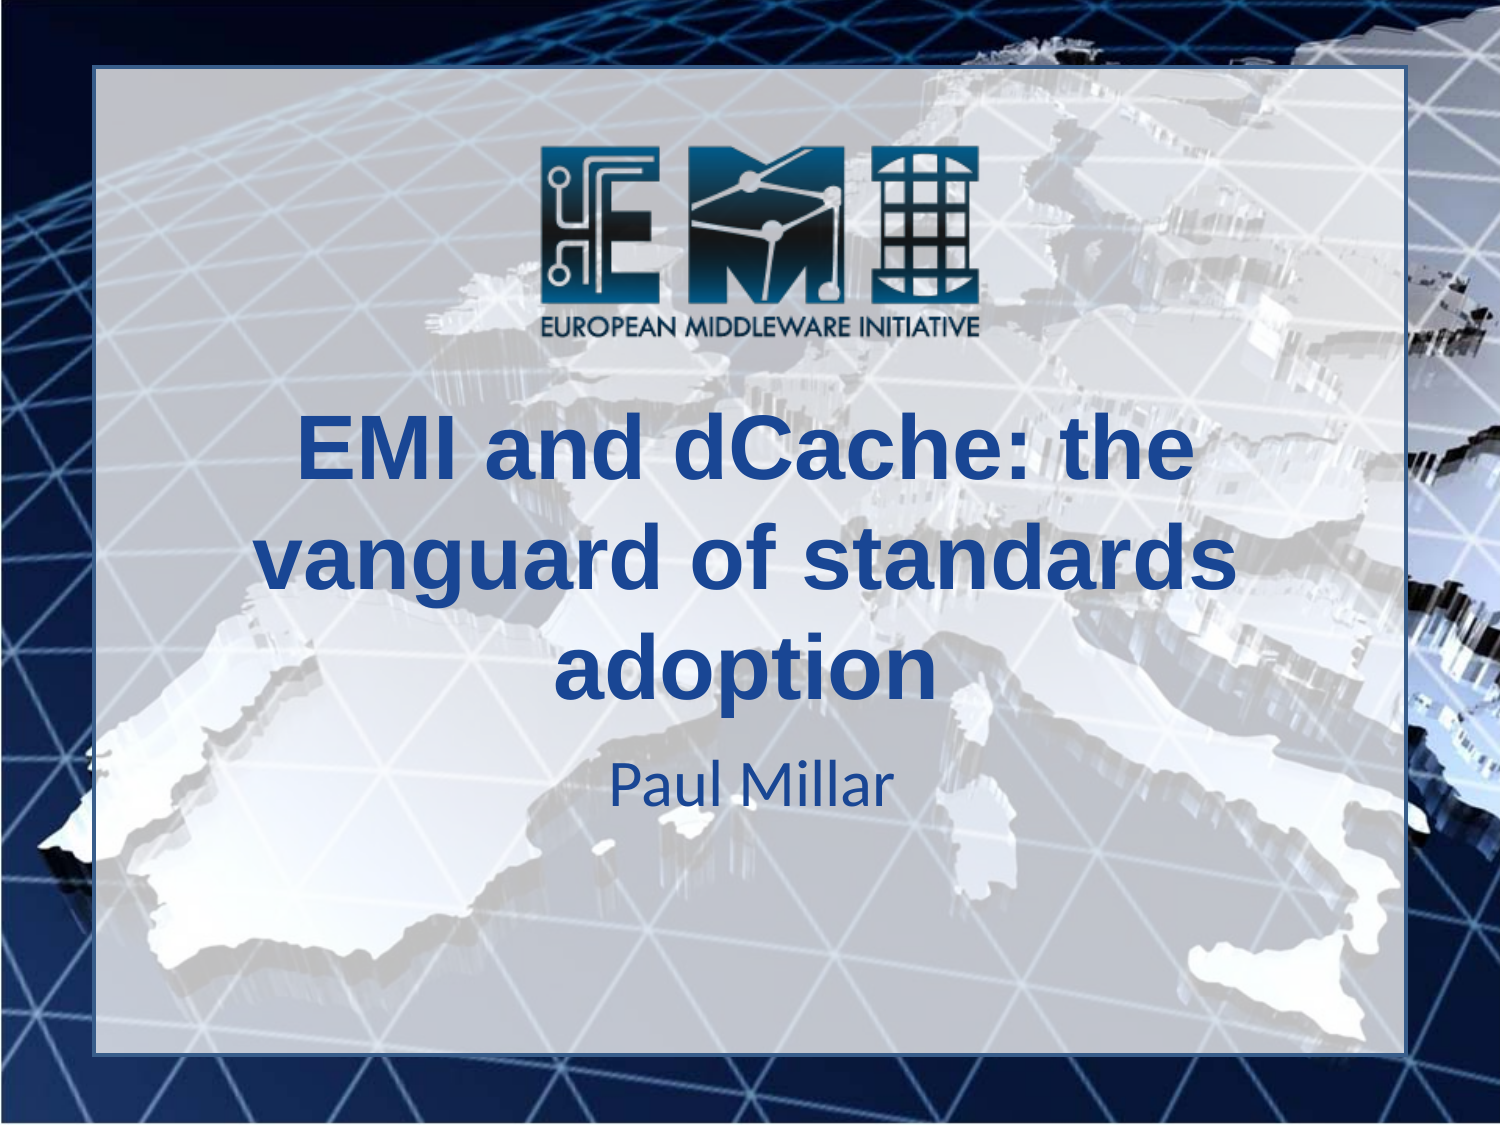

# EMI and dCache: the vanguard of standards adoption
Paul Millar